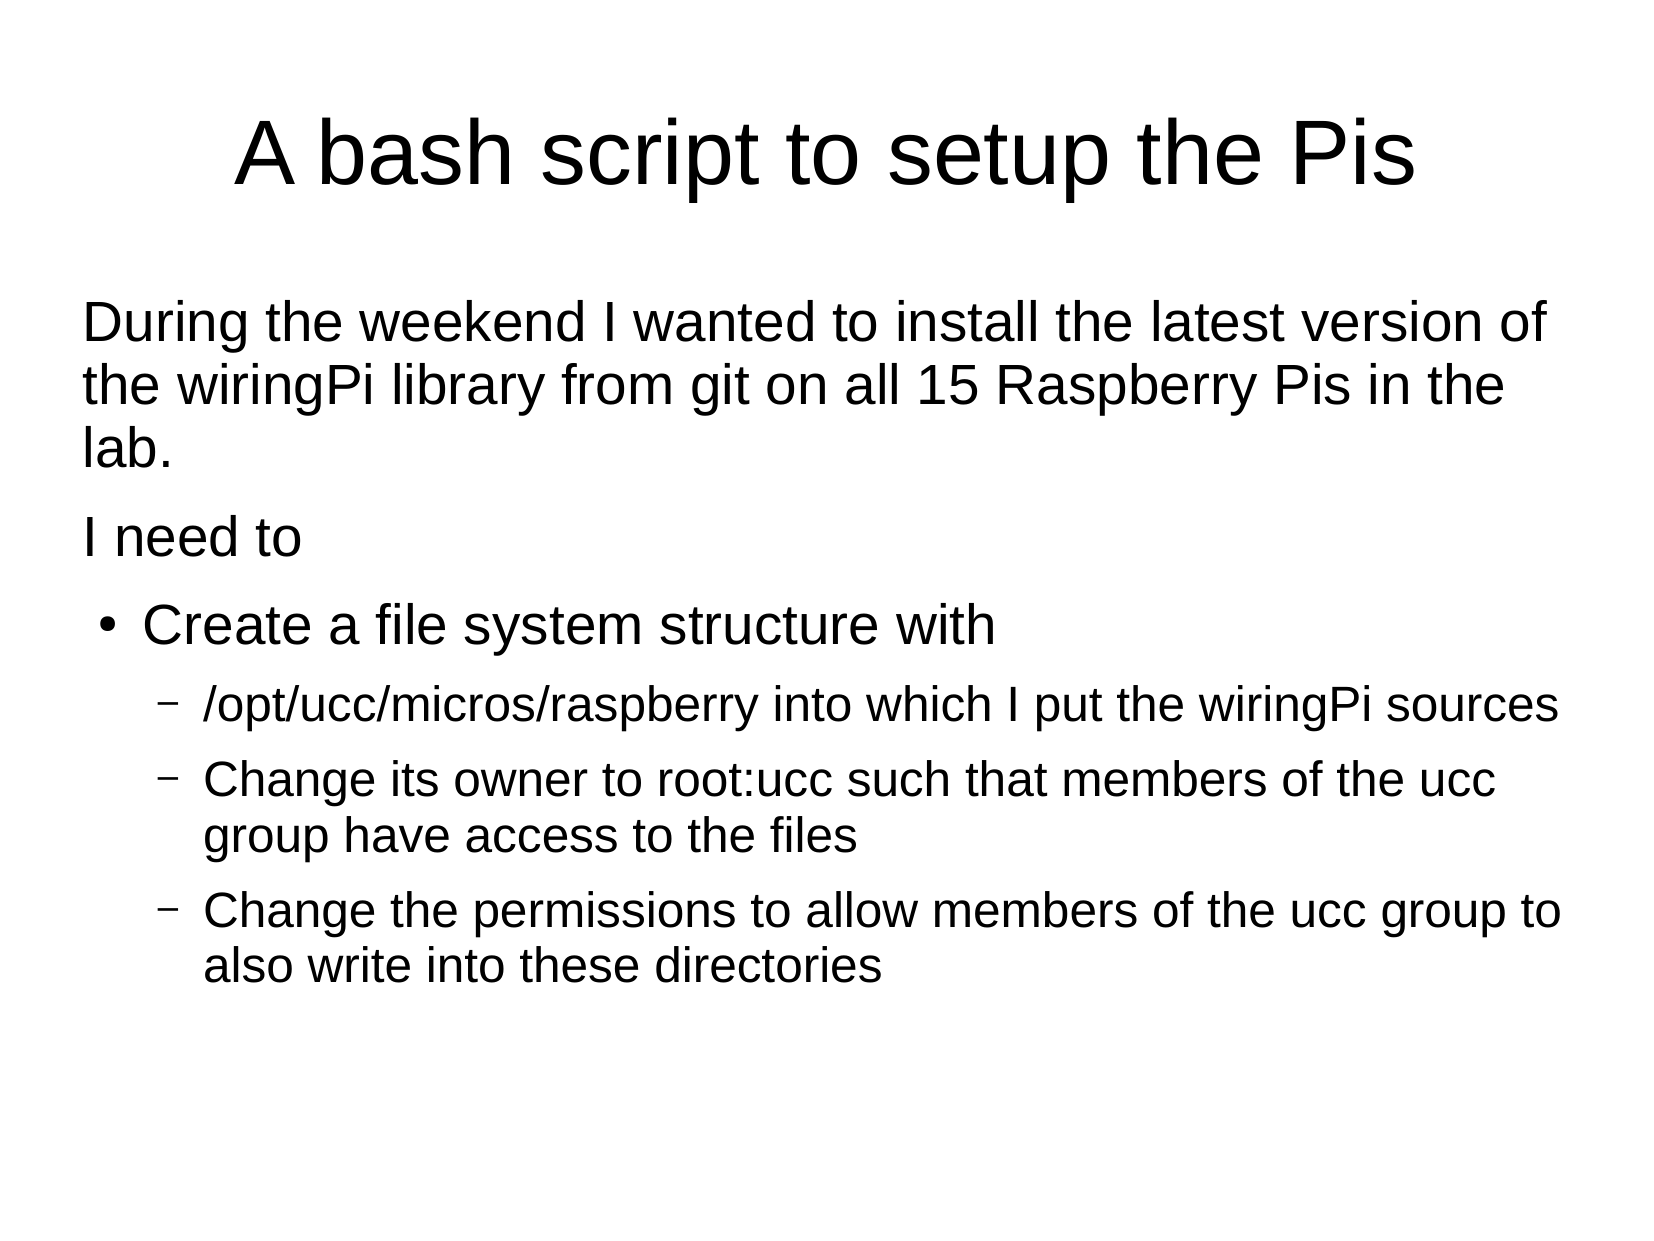

# A bash script to setup the Pis
During the weekend I wanted to install the latest version of the wiringPi library from git on all 15 Raspberry Pis in the lab.
I need to
Create a file system structure with
/opt/ucc/micros/raspberry into which I put the wiringPi sources
Change its owner to root:ucc such that members of the ucc group have access to the files
Change the permissions to allow members of the ucc group to also write into these directories